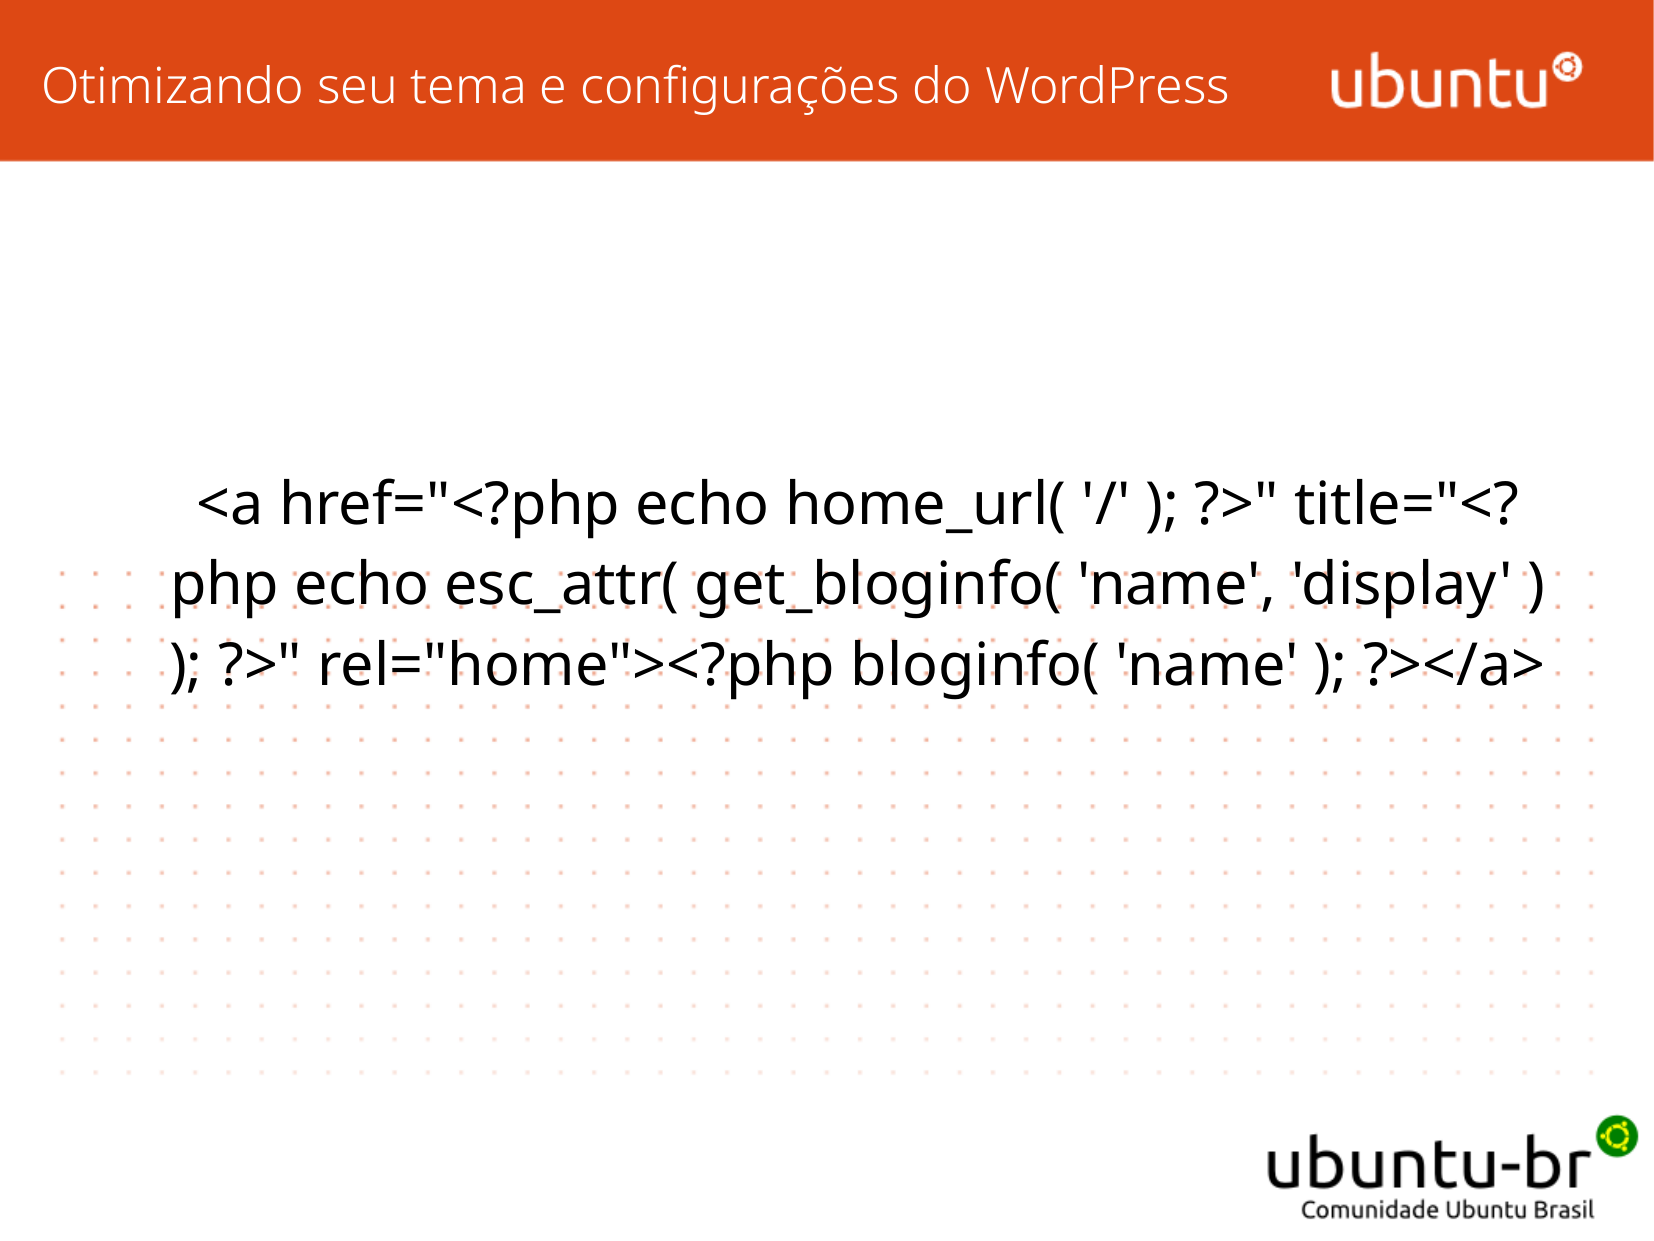

# Otimizando seu tema e configurações do WordPress
<a href="<?php echo home_url( '/' ); ?>" title="<?php echo esc_attr( get_bloginfo( 'name', 'display' ) ); ?>" rel="home"><?php bloginfo( 'name' ); ?></a>